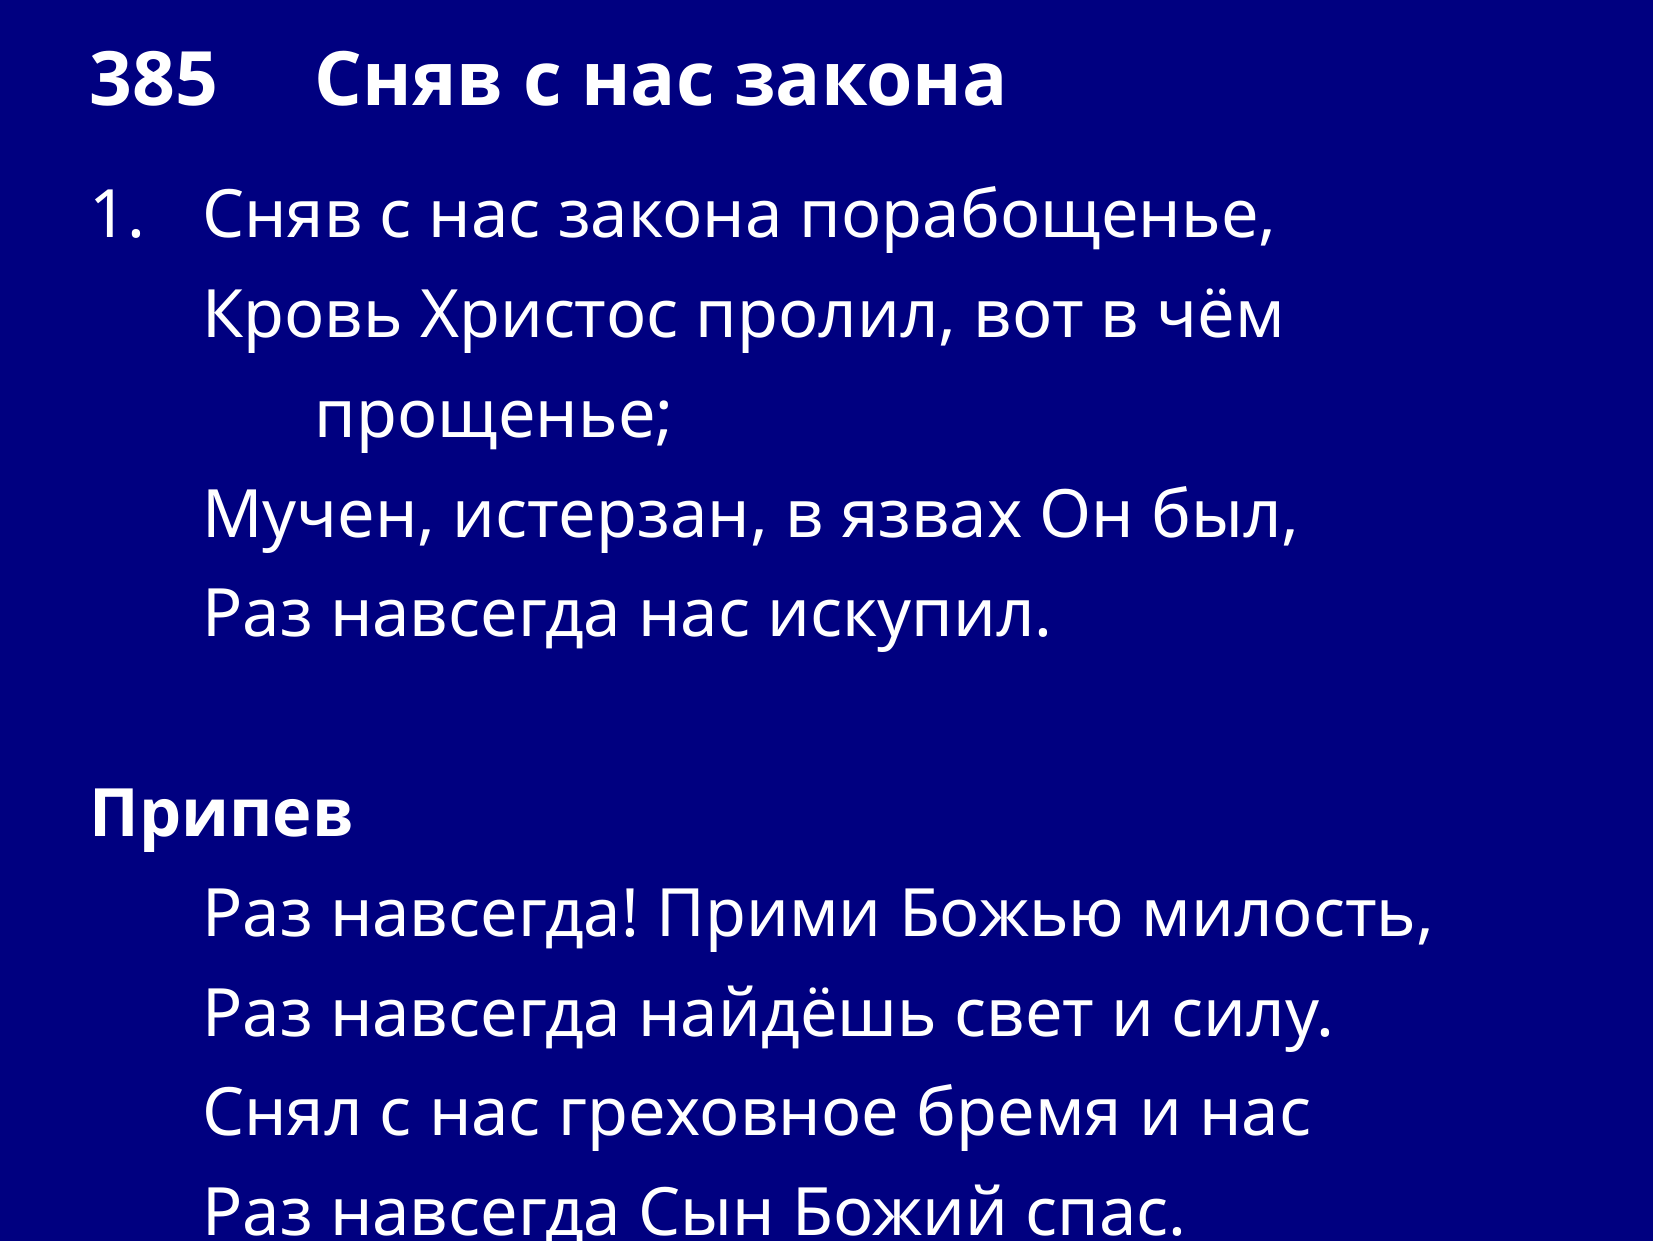

385	Сняв с нас закона
1.	Сняв с нас закона порабощенье,
	Кровь Христос пролил, вот в чём
		прощенье;
	Мучен, истерзан, в язвах Он был,
	Раз навсегда нас искупил.
Припев
	Раз навсегда! Прими Божью милость,
	Раз навсегда найдёшь свет и силу.
	Снял с нас греховное бремя и нас
	Раз навсегда Сын Божий спас.